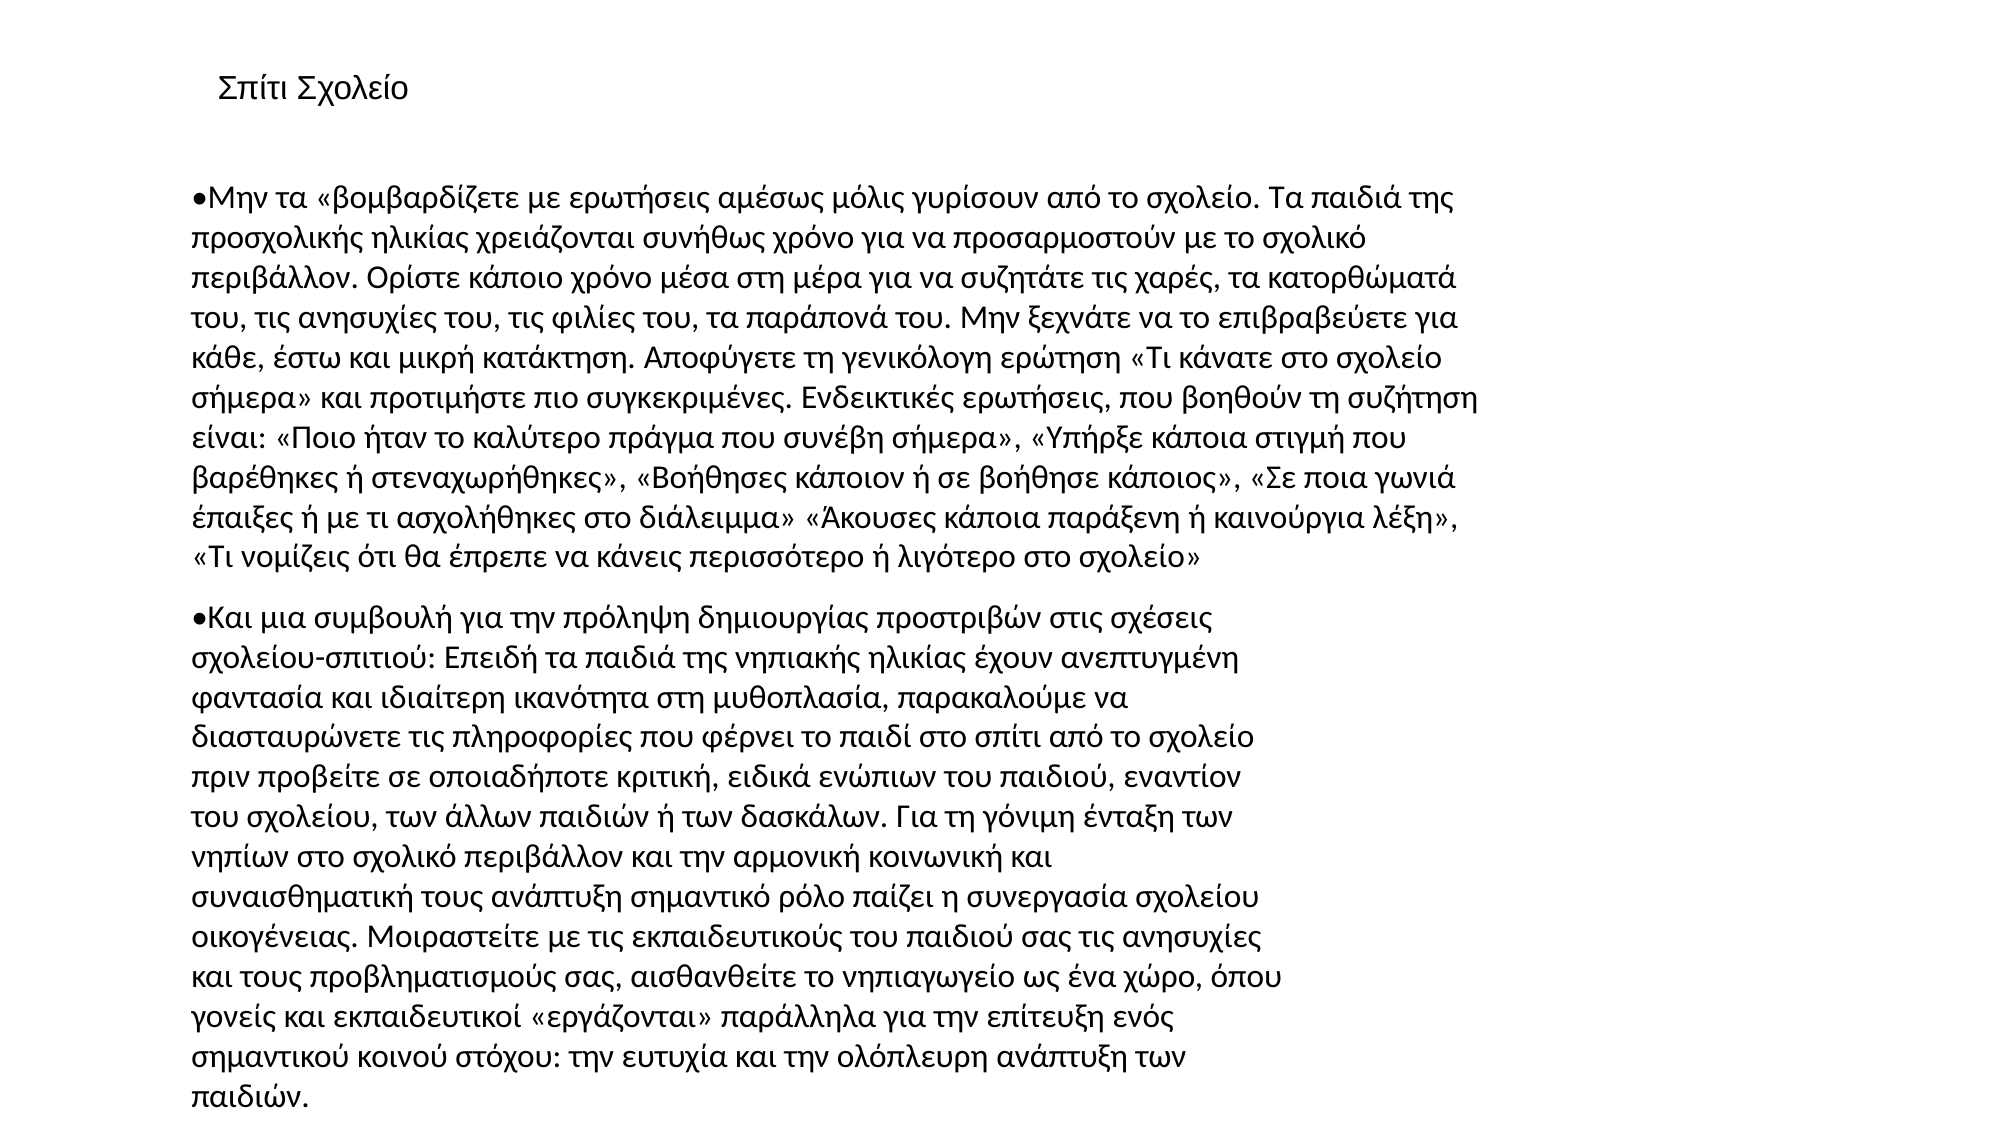

Σπίτι Σχολείο
•Μην τα «βομβαρδίζετε με ερωτήσεις αμέσως μόλις γυρίσουν από το σχολείο. Τα παιδιά της προσχολικής ηλικίας χρειάζονται συνήθως χρόνο για να προσαρμοστούν με το σχολικό περιβάλλον. Ορίστε κάποιο χρόνο μέσα στη μέρα για να συζητάτε τις χαρές, τα κατορθώματά του, τις ανησυχίες του, τις φιλίες του, τα παράπονά του. Μην ξεχνάτε να το επιβραβεύετε για κάθε, έστω και μικρή κατάκτηση. Αποφύγετε τη γενικόλογη ερώτηση «Τι κάνατε στο σχολείο σήμερα» και προτιμήστε πιο συγκεκριμένες. Ενδεικτικές ερωτήσεις, που βοηθούν τη συζήτηση είναι: «Ποιο ήταν το καλύτερο πράγμα που συνέβη σήμερα», «Υπήρξε κάποια στιγμή που βαρέθηκες ή στεναχωρήθηκες», «Βοήθησες κάποιον ή σε βοήθησε κάποιος», «Σε ποια γωνιά έπαιξες ή με τι ασχολήθηκες στο διάλειμμα» «Άκουσες κάποια παράξενη ή καινούργια λέξη», «Τι νομίζεις ότι θα έπρεπε να κάνεις περισσότερο ή λιγότερο στο σχολείο»
•Και μια συμβουλή για την πρόληψη δημιουργίας προστριβών στις σχέσεις σχολείου-σπιτιού: Επειδή τα παιδιά της νηπιακής ηλικίας έχουν ανεπτυγμένη φαντασία και ιδιαίτερη ικανότητα στη μυθοπλασία, παρακαλούμε να διασταυρώνετε τις πληροφορίες που φέρνει το παιδί στο σπίτι από το σχολείο πριν προβείτε σε οποιαδήποτε κριτική, ειδικά ενώπιων του παιδιού, εναντίον του σχολείου, των άλλων παιδιών ή των δασκάλων. Για τη γόνιμη ένταξη των νηπίων στο σχολικό περιβάλλον και την αρμονική κοινωνική και συναισθηματική τους ανάπτυξη σημαντικό ρόλο παίζει η συνεργασία σχολείου οικογένειας. Μοιραστείτε με τις εκπαιδευτικούς του παιδιού σας τις ανησυχίες και τους προβληματισμούς σας, αισθανθείτε το νηπιαγωγείο ως ένα χώρο, όπου γονείς και εκπαιδευτικοί «εργάζονται» παράλληλα για την επίτευξη ενός σημαντικού κοινού στόχου: την ευτυχία και την ολόπλευρη ανάπτυξη των παιδιών.